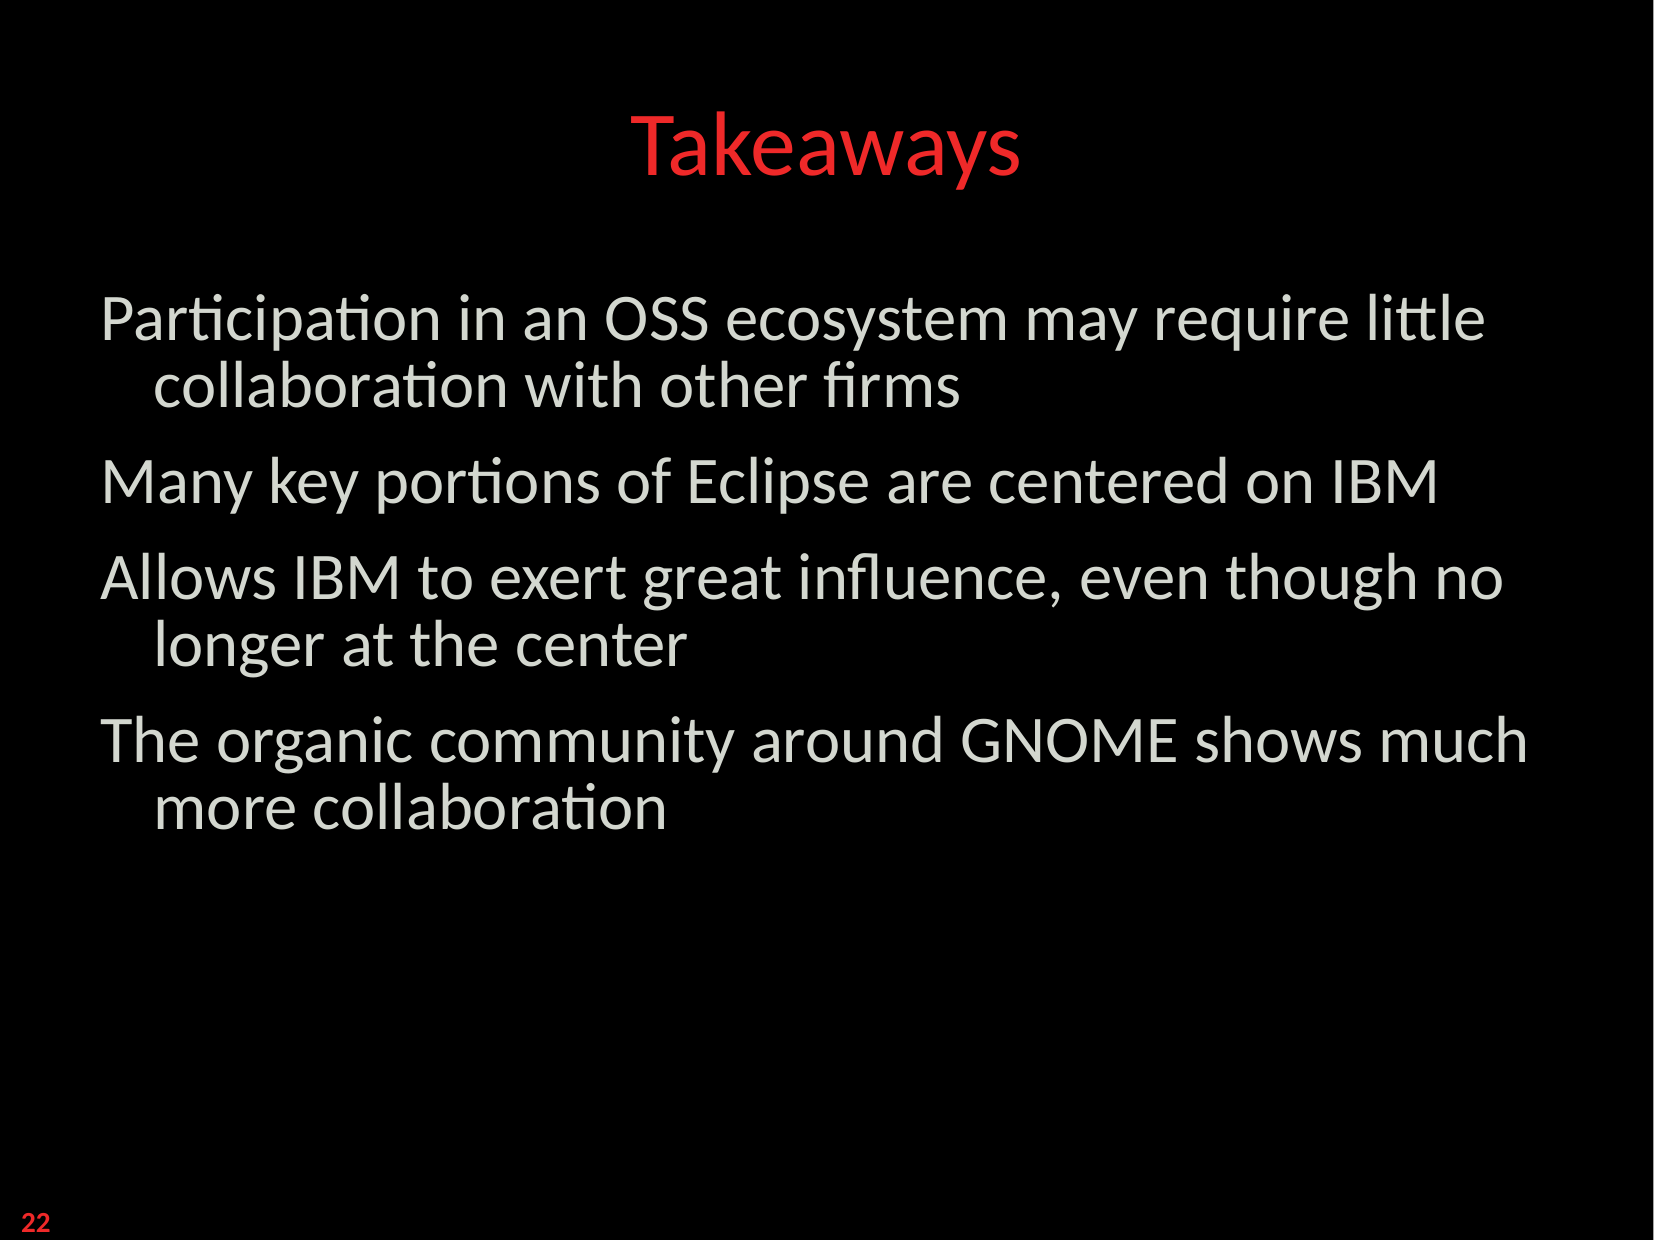

# Takeaways
Participation in an OSS ecosystem may require little collaboration with other firms
Many key portions of Eclipse are centered on IBM
Allows IBM to exert great influence, even though no longer at the center
The organic community around GNOME shows much more collaboration
22